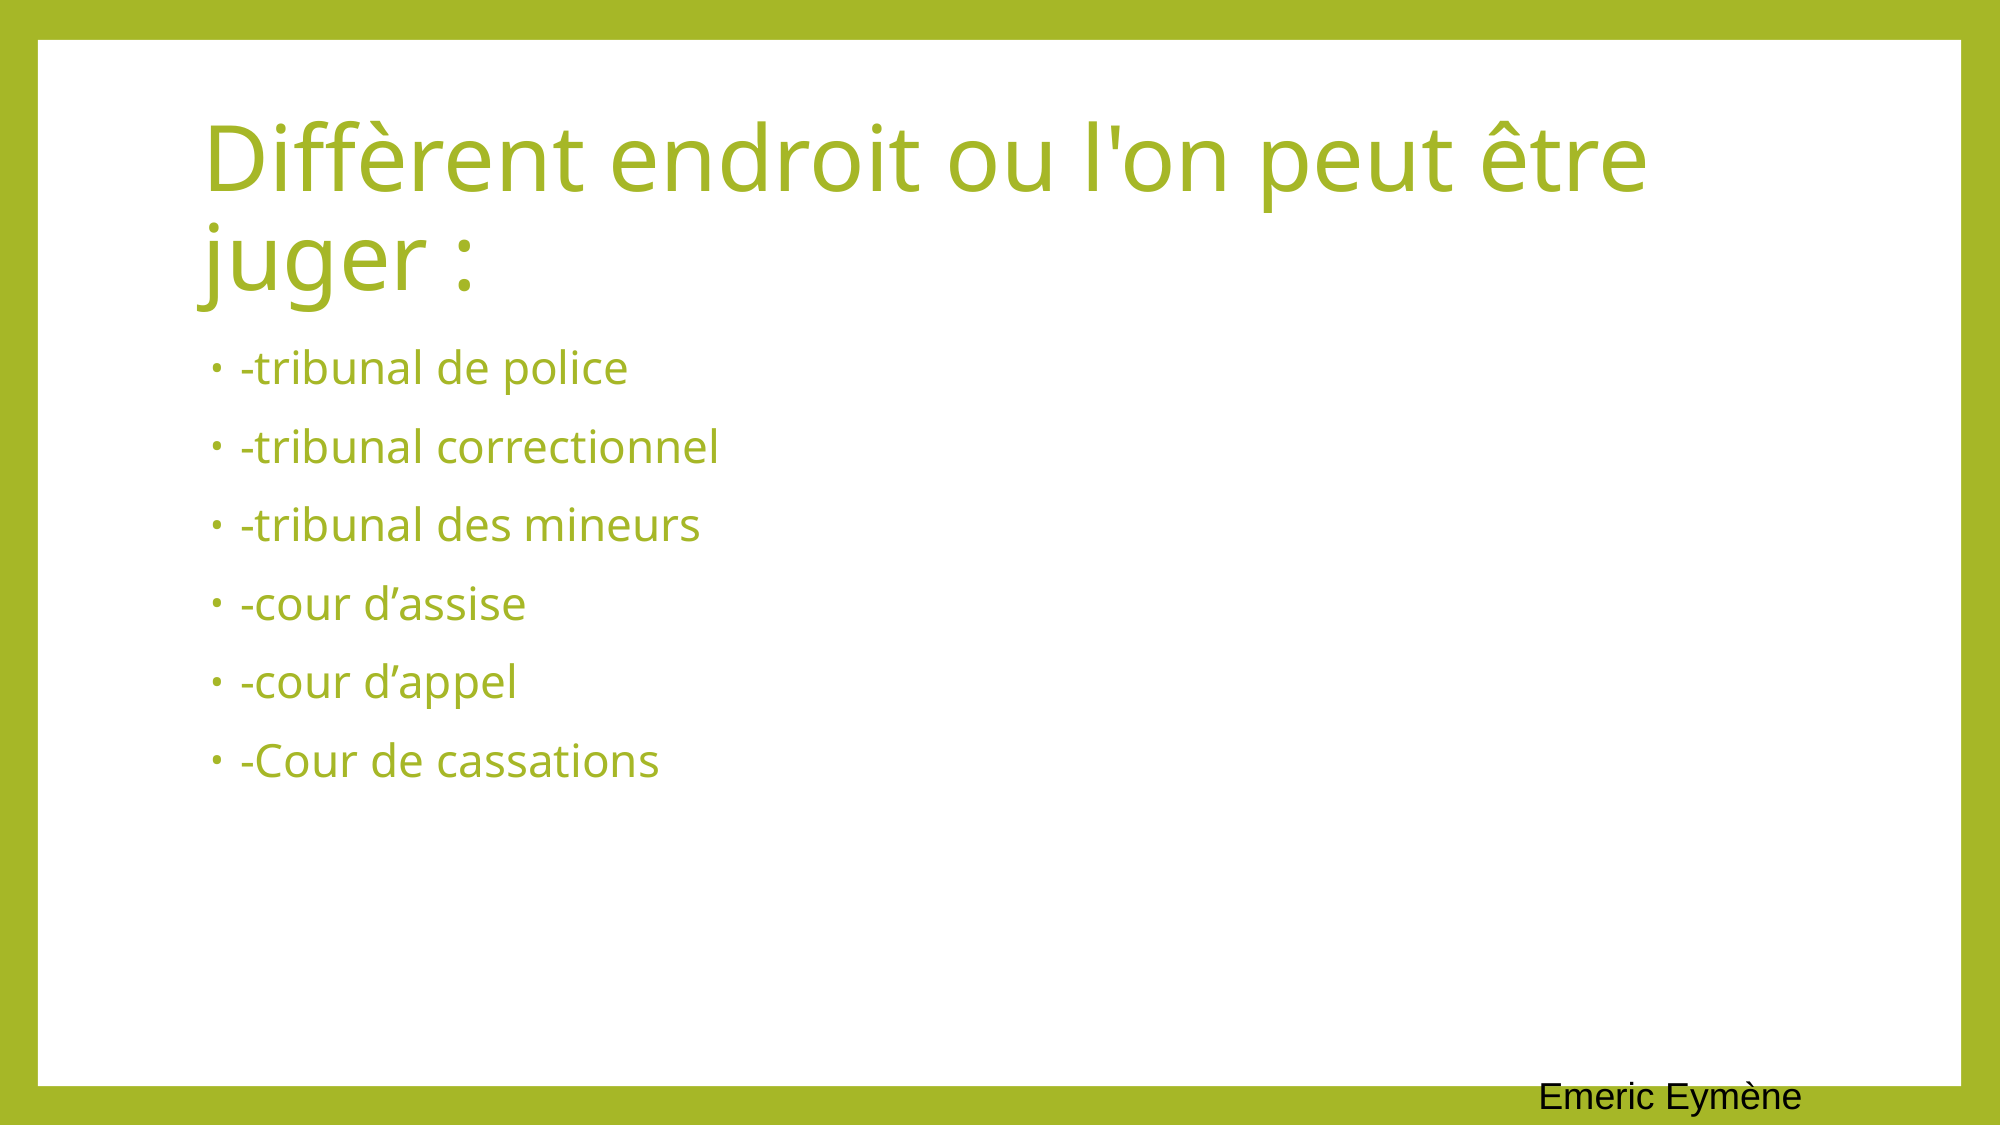

# Diffèrent endroit ou l'on peut être juger :
-tribunal de police
-tribunal correctionnel
-tribunal des mineurs
-cour d’assise
-cour d’appel
-Cour de cassations
Emeric Eymène